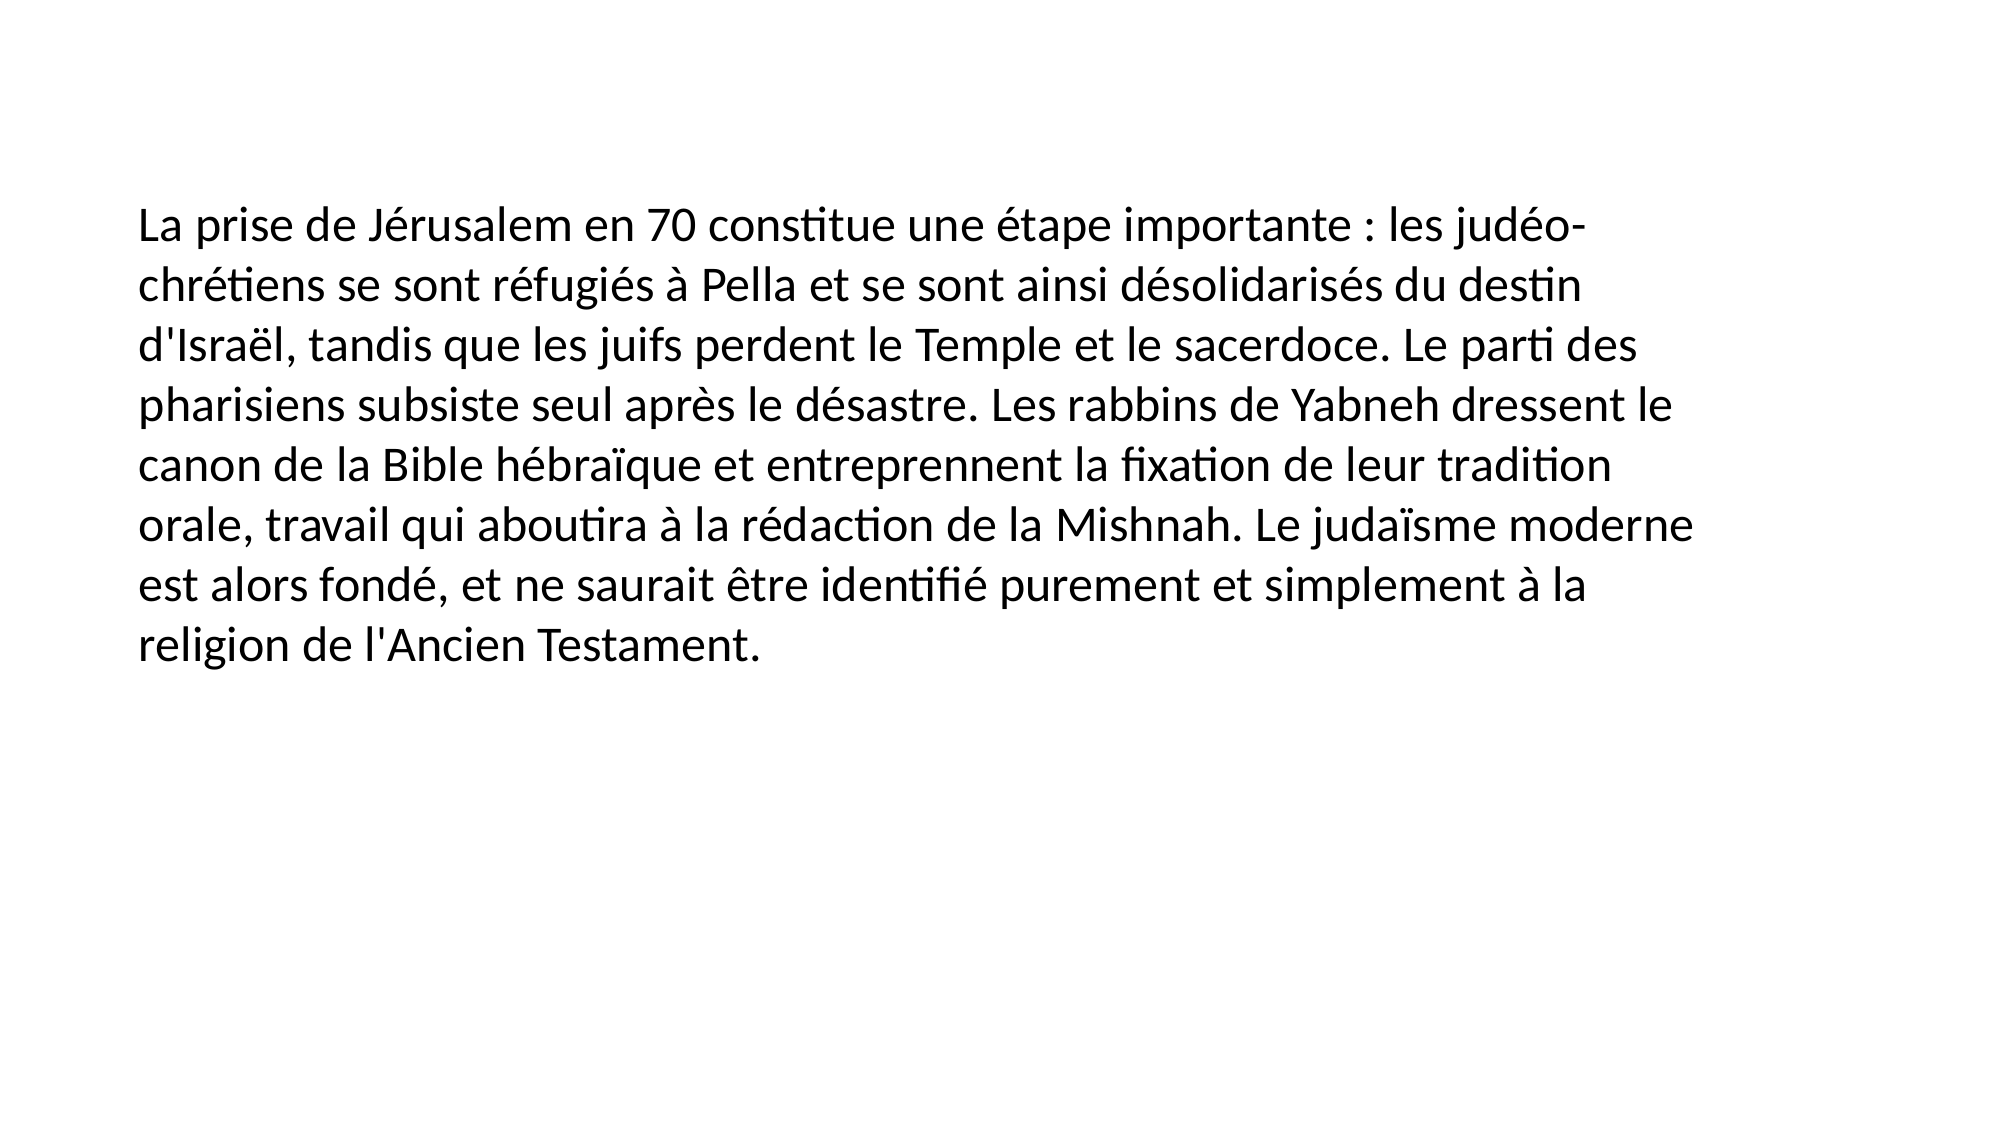

La prise de Jérusalem en 70 constitue une étape importante : les judéo-chrétiens se sont réfugiés à Pella et se sont ainsi désolidarisés du destin d'Israël, tandis que les juifs perdent le Temple et le sacerdoce. Le parti des pharisiens subsiste seul après le désastre. Les rabbins de Yabneh dressent le canon de la Bible hébraïque et entreprennent la fixation de leur tradition orale, travail qui aboutira à la rédaction de la Mishnah. Le judaïsme moderne est alors fondé, et ne saurait être identifié purement et simplement à la religion de l'Ancien Testament.